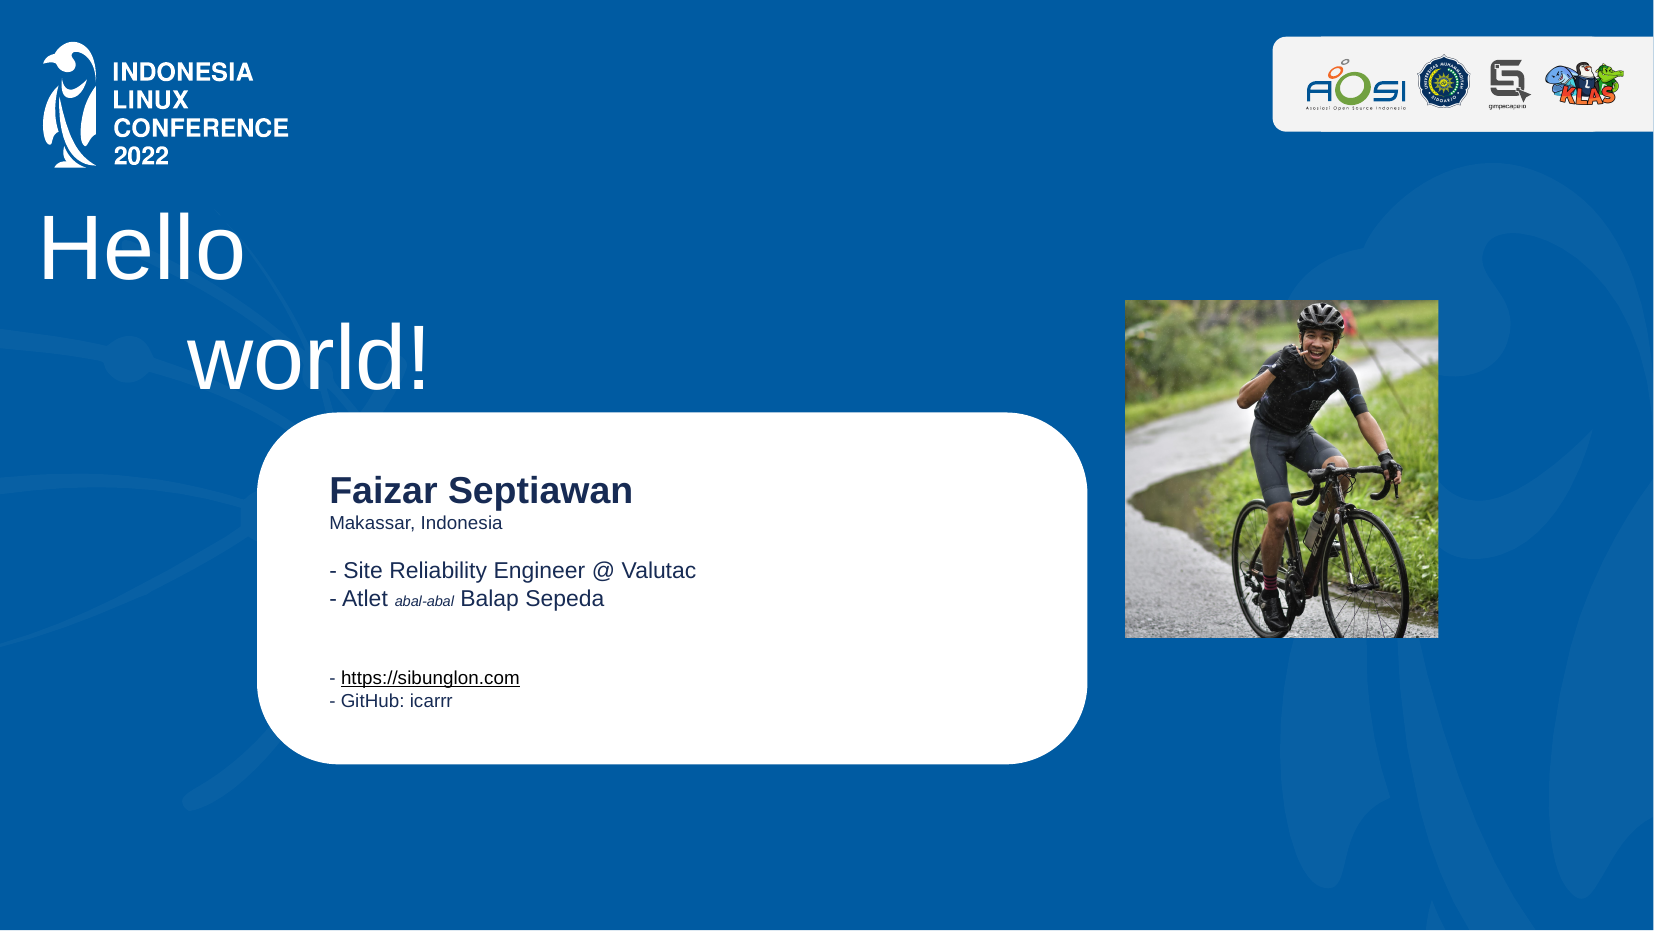

Hello
	world!
Faizar Septiawan
Makassar, Indonesia
- Site Reliability Engineer @ Valutac
- Atlet abal-abal Balap Sepeda
- https://sibunglon.com
- GitHub: icarrr